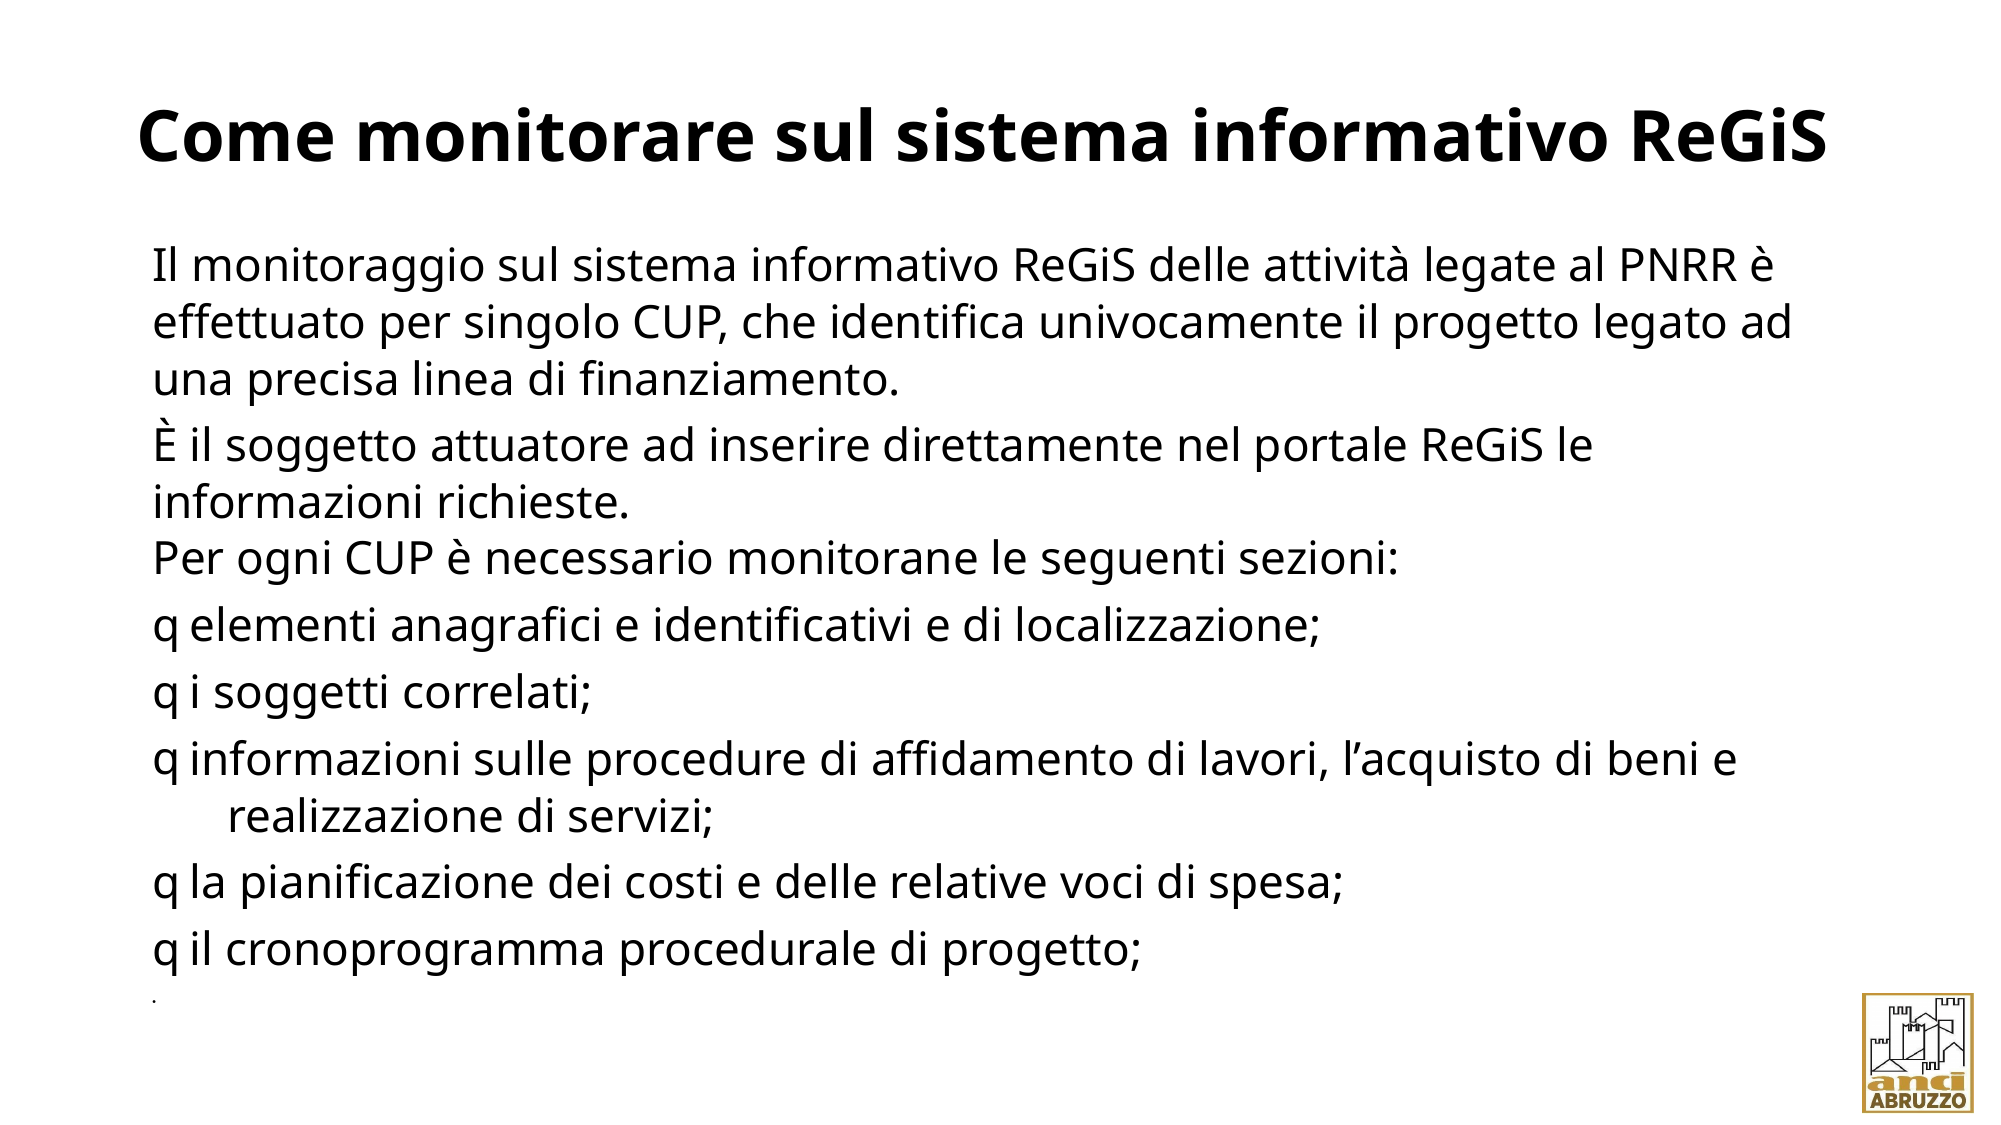

# Come monitorare sul sistema informativo ReGiS
Il monitoraggio sul sistema informativo ReGiS delle attività legate al PNRR è effettuato per singolo CUP, che identifica univocamente il progetto legato ad una precisa linea di finanziamento.
È il soggetto attuatore ad inserire direttamente nel portale ReGiS le informazioni richieste.
Per ogni CUP è necessario monitorane le seguenti sezioni:
elementi anagrafici e identificativi e di localizzazione;
i soggetti correlati;
informazioni sulle procedure di affidamento di lavori, l’acquisto di beni e realizzazione di servizi;
la pianificazione dei costi e delle relative voci di spesa;
il cronoprogramma procedurale di progetto;